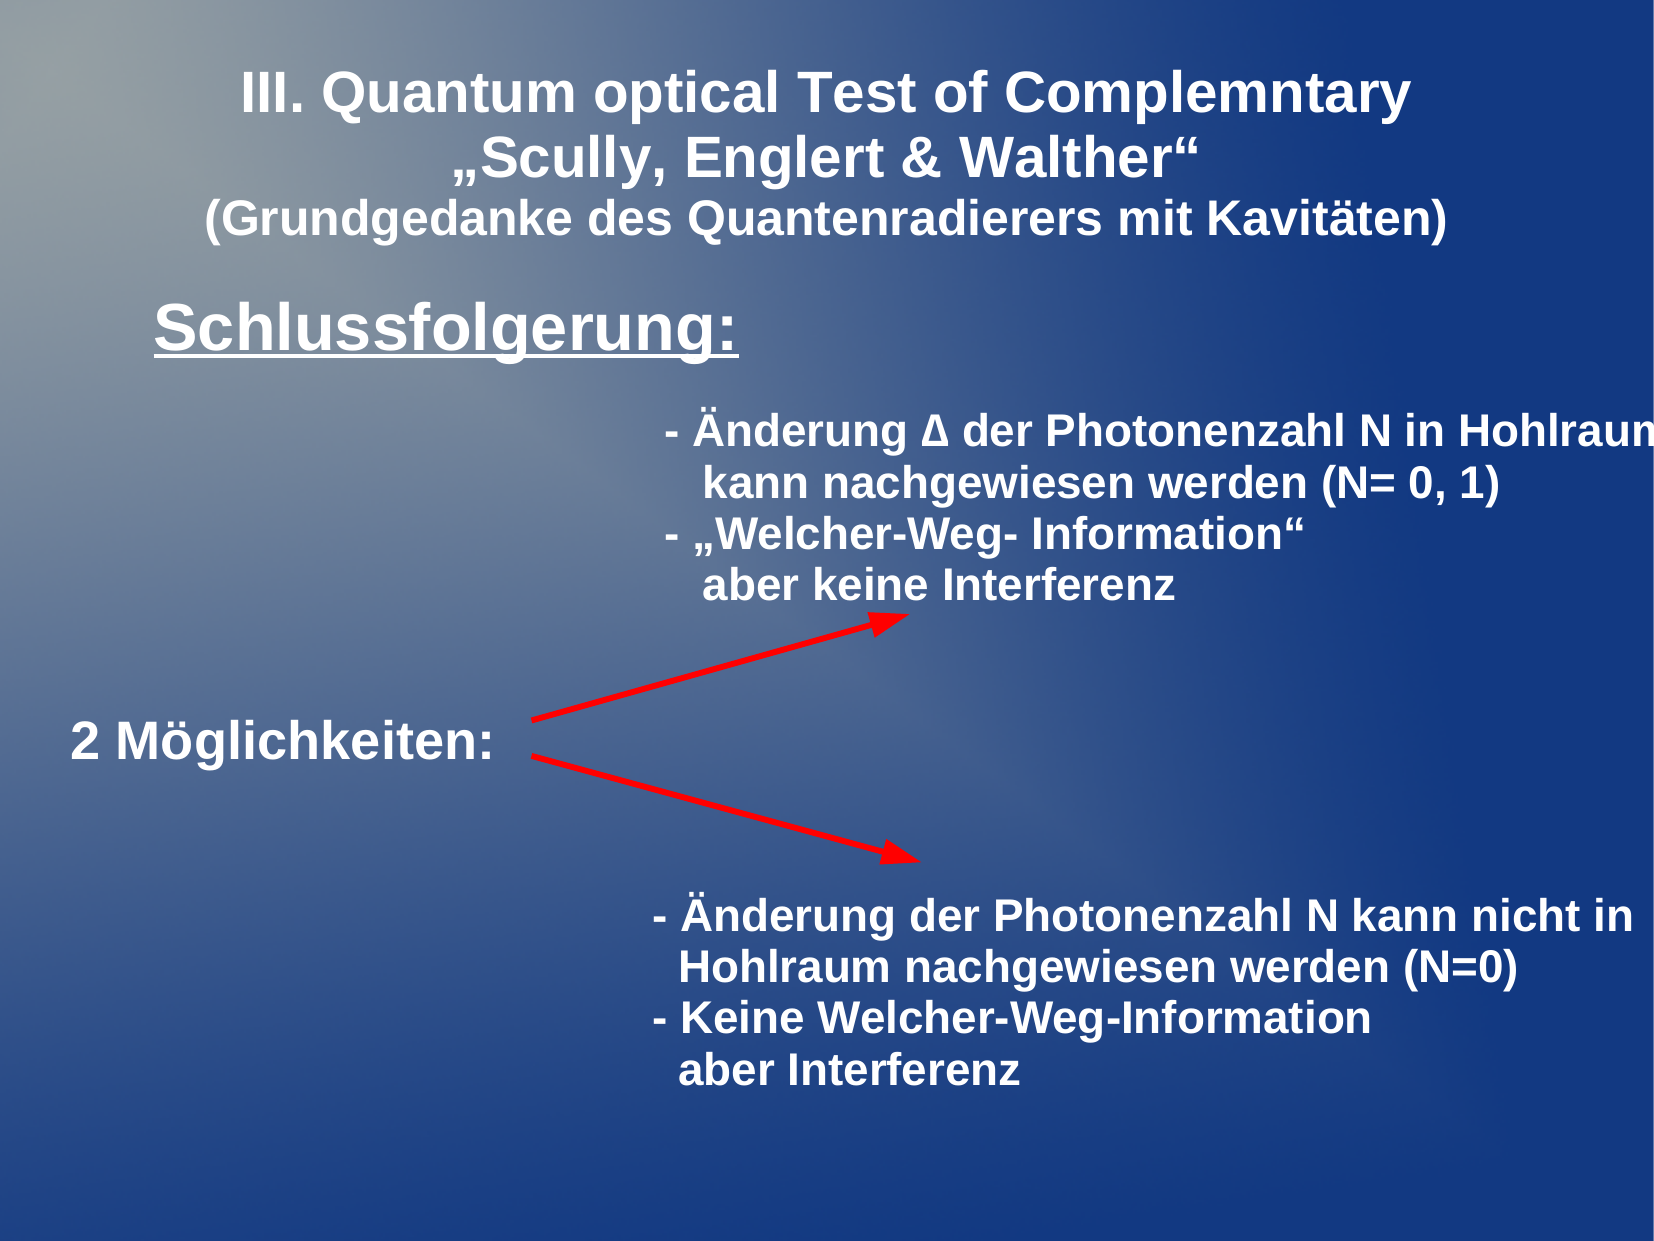

III. Quantum optical Test of Complemntary
„Scully, Englert & Walther“
(Grundgedanke des Quantenradierers mit Kavitäten)
# Schlussfolgerung:
- Änderung ∆ der Photonenzahl N in Hohlraum
 kann nachgewiesen werden (N= 0, 1)
- „Welcher-Weg- Information“
 aber keine Interferenz
2 Möglichkeiten:
- Änderung der Photonenzahl N kann nicht in
 Hohlraum nachgewiesen werden (N=0)
- Keine Welcher-Weg-Information
 aber Interferenz